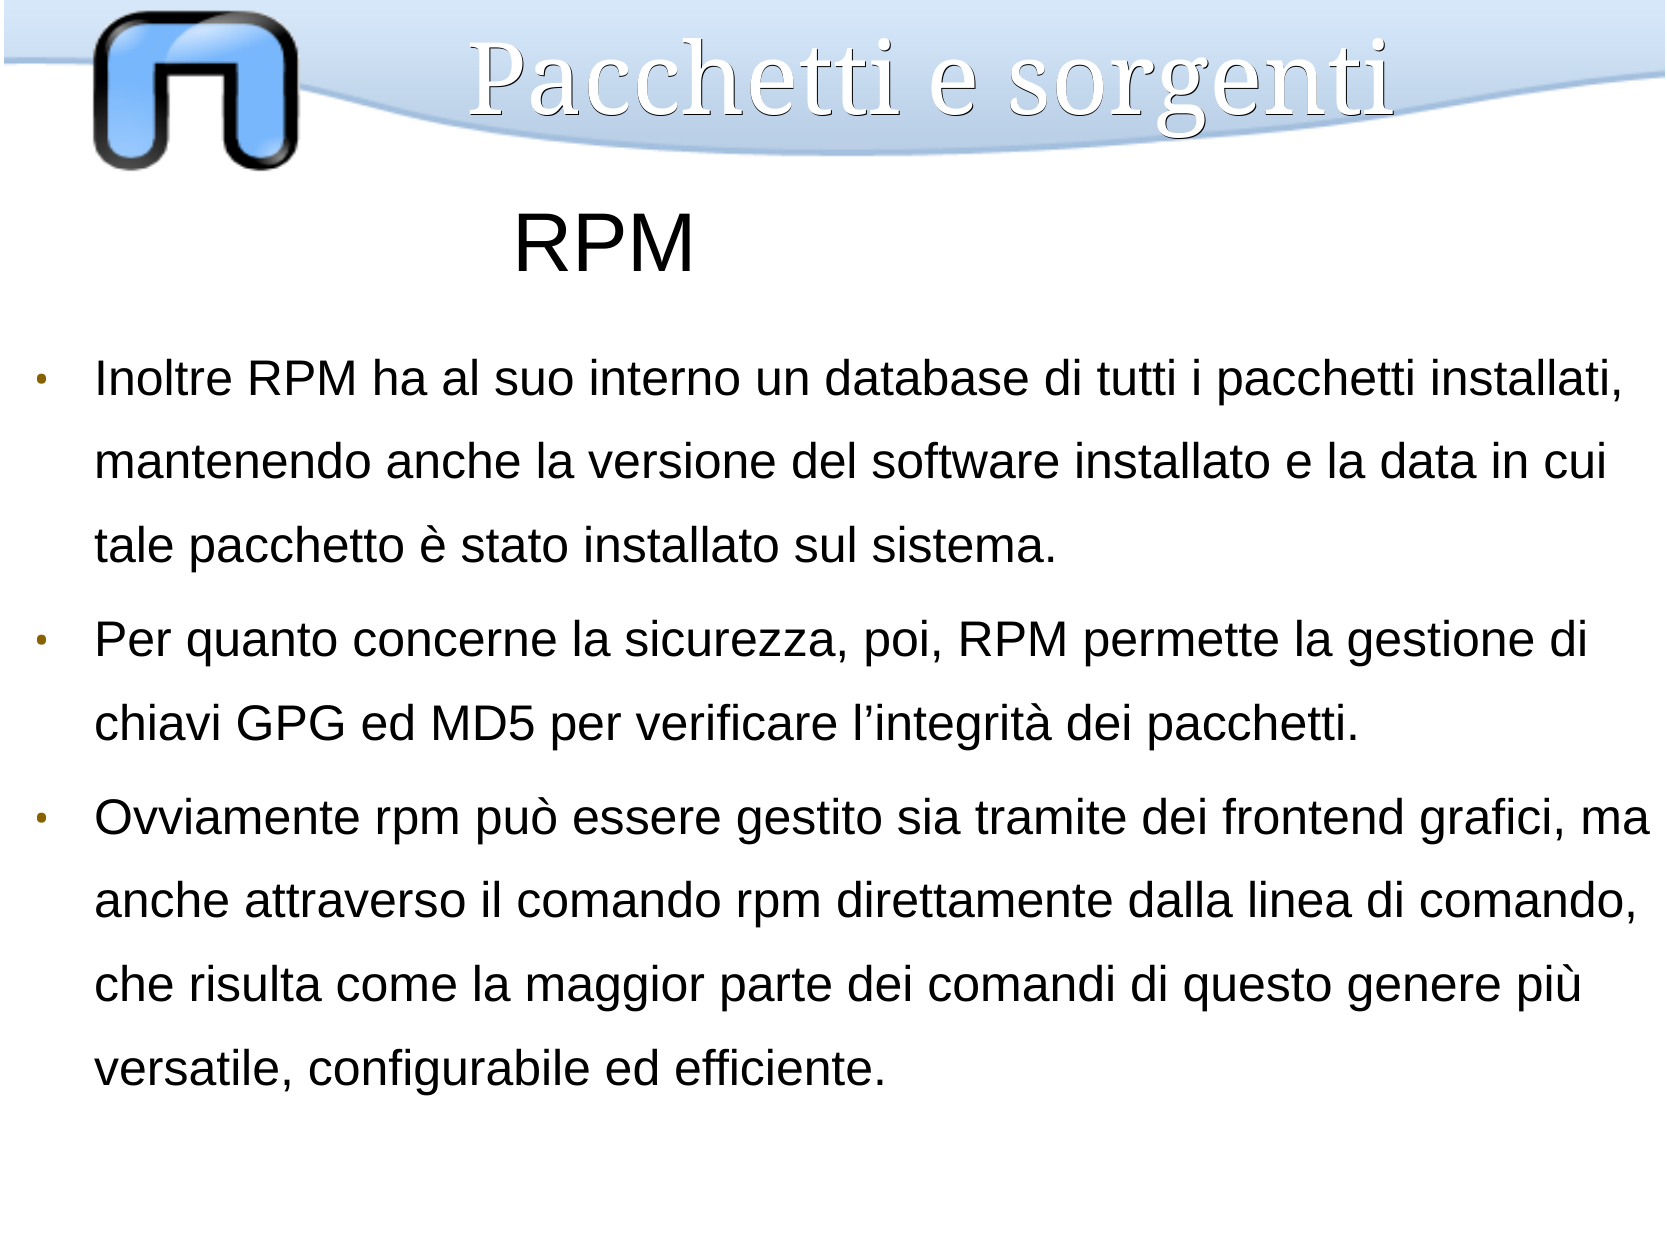

Pacchetti e sorgenti
# RPM
Inoltre RPM ha al suo interno un database di tutti i pacchetti installati, mantenendo anche la versione del software installato e la data in cui tale pacchetto è stato installato sul sistema.
Per quanto concerne la sicurezza, poi, RPM permette la gestione di chiavi GPG ed MD5 per verificare l’integrità dei pacchetti.
Ovviamente rpm può essere gestito sia tramite dei frontend grafici, ma anche attraverso il comando rpm direttamente dalla linea di comando, che risulta come la maggior parte dei comandi di questo genere più versatile, configurabile ed efficiente.